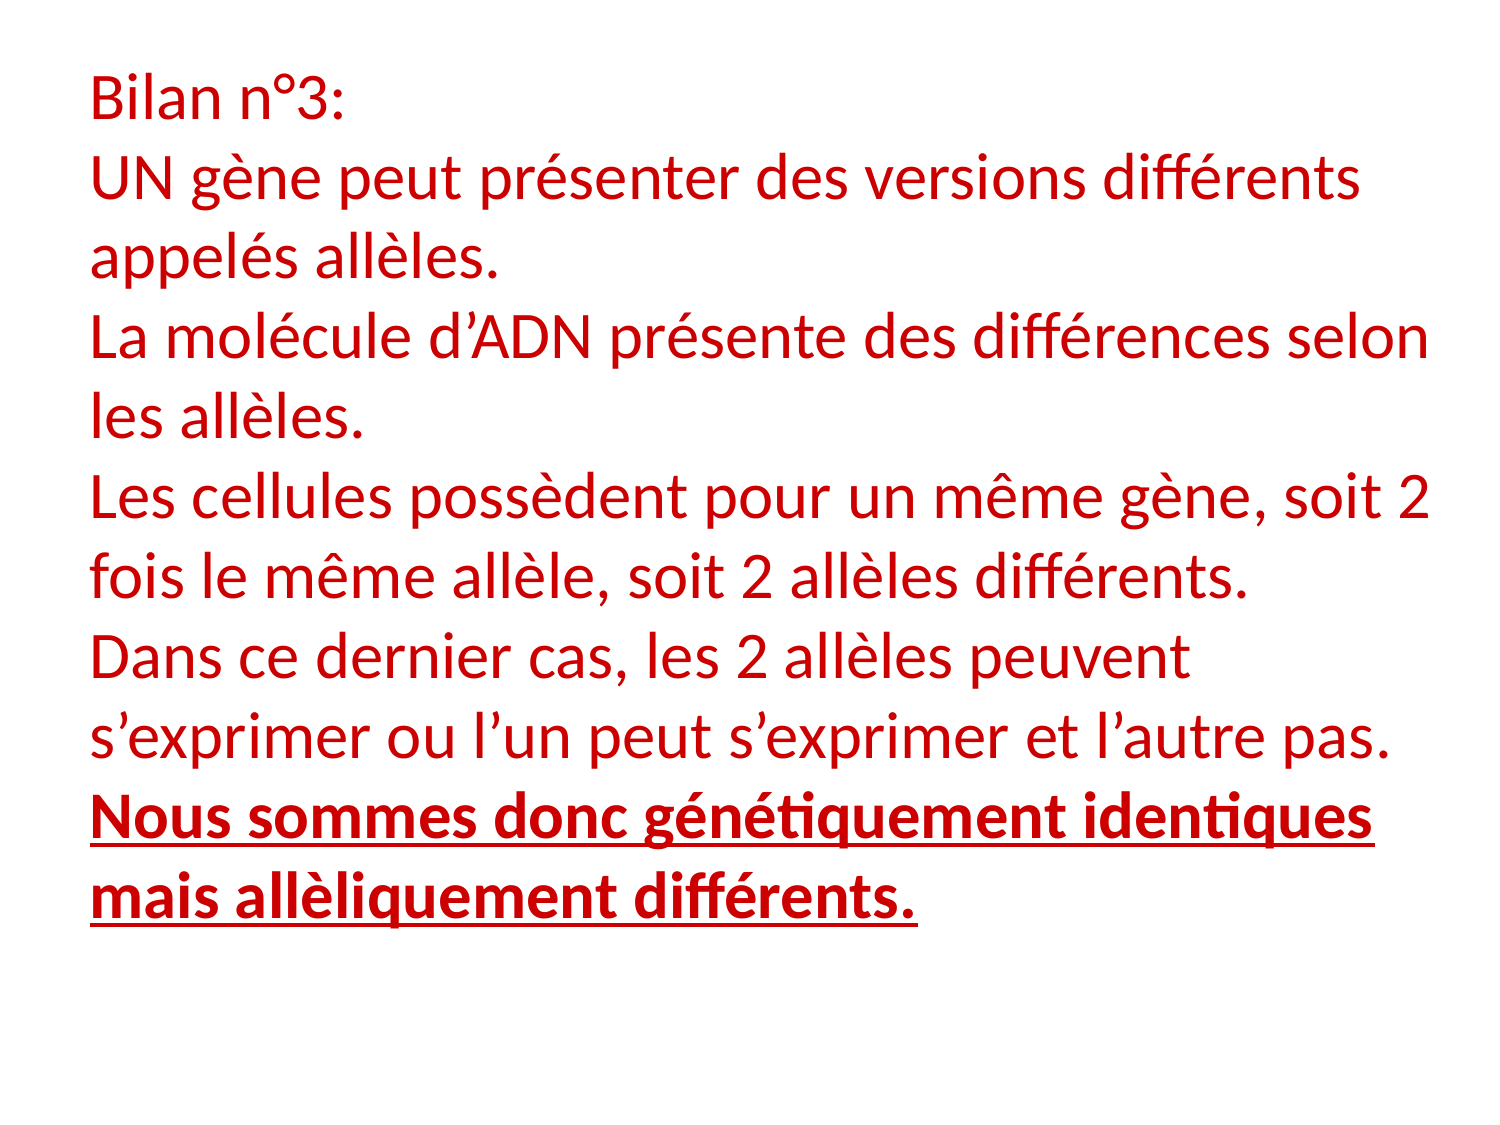

Bilan n°3:
UN gène peut présenter des versions différents appelés allèles.
La molécule d’ADN présente des différences selon les allèles.
Les cellules possèdent pour un même gène, soit 2 fois le même allèle, soit 2 allèles différents.
Dans ce dernier cas, les 2 allèles peuvent s’exprimer ou l’un peut s’exprimer et l’autre pas.
Nous sommes donc génétiquement identiques mais allèliquement différents.